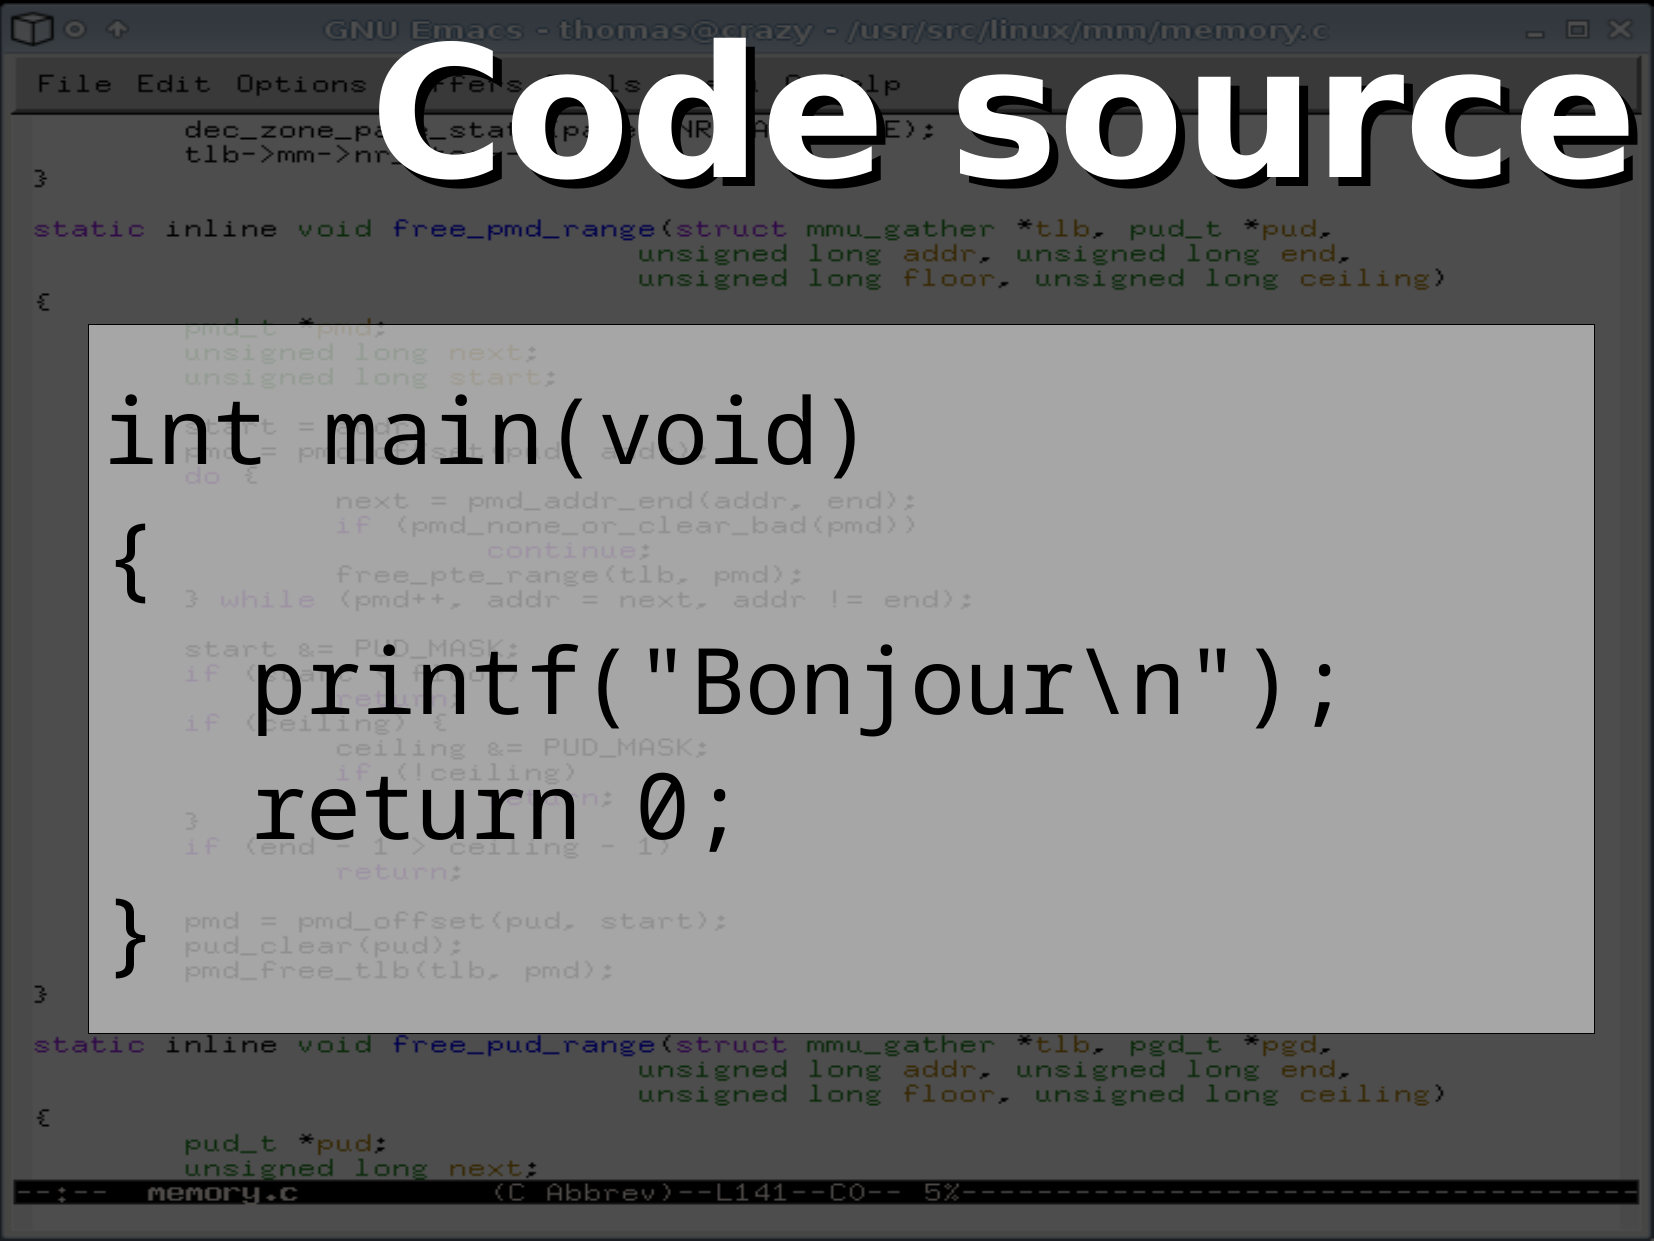

Code source
int main(void)
{
		printf("Bonjour\n");
		return 0;
}